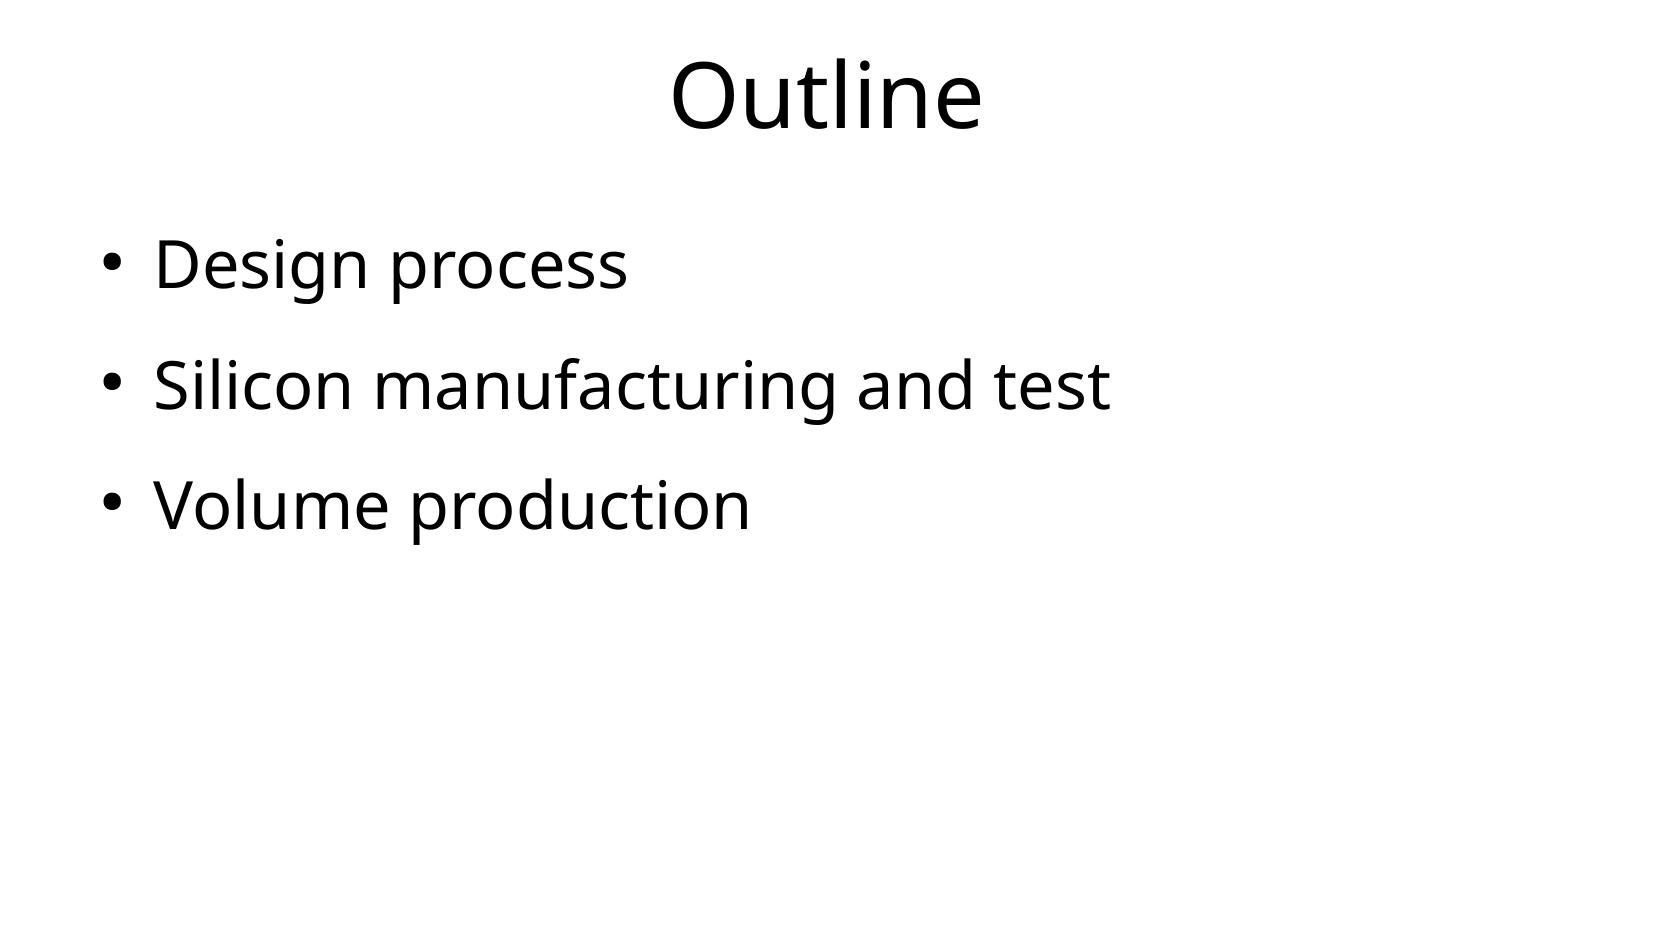

# Outline
Design process
Silicon manufacturing and test
Volume production